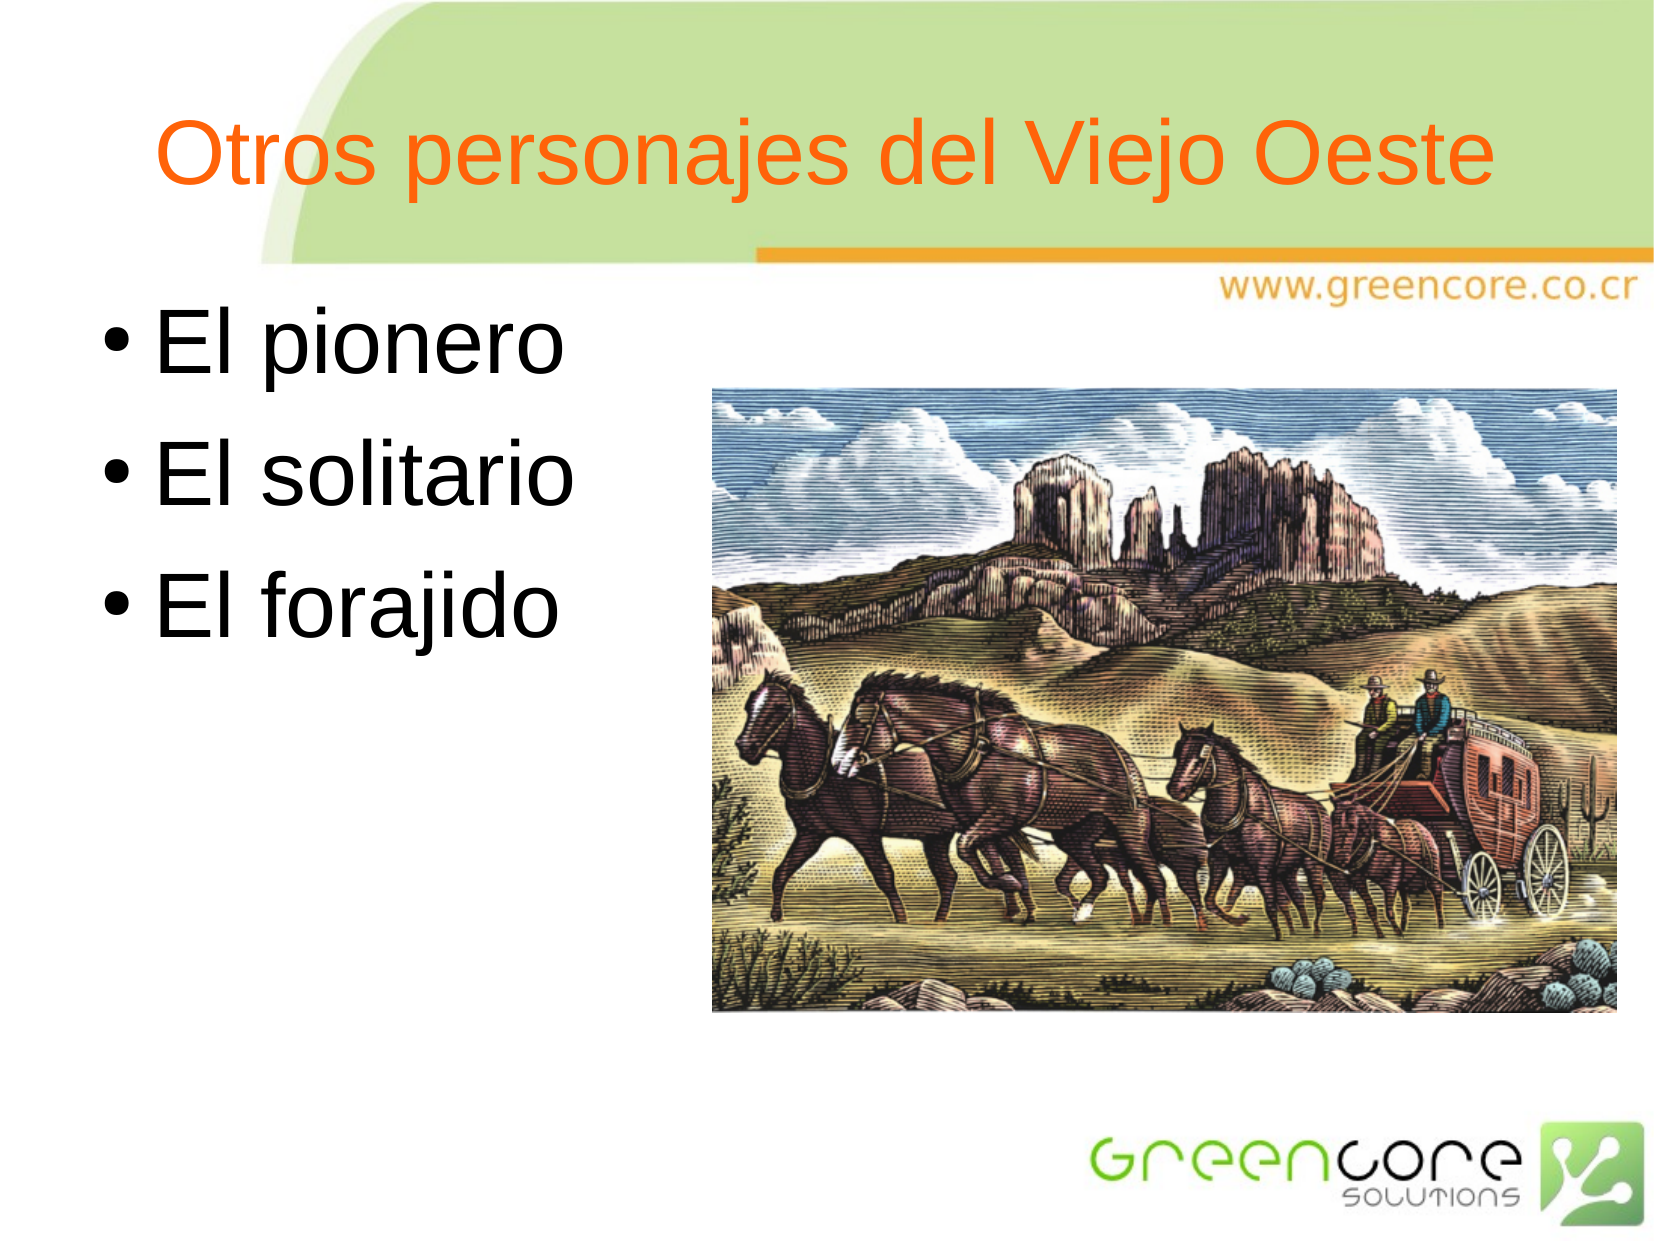

# Otros personajes del Viejo Oeste
El pionero
El solitario
El forajido